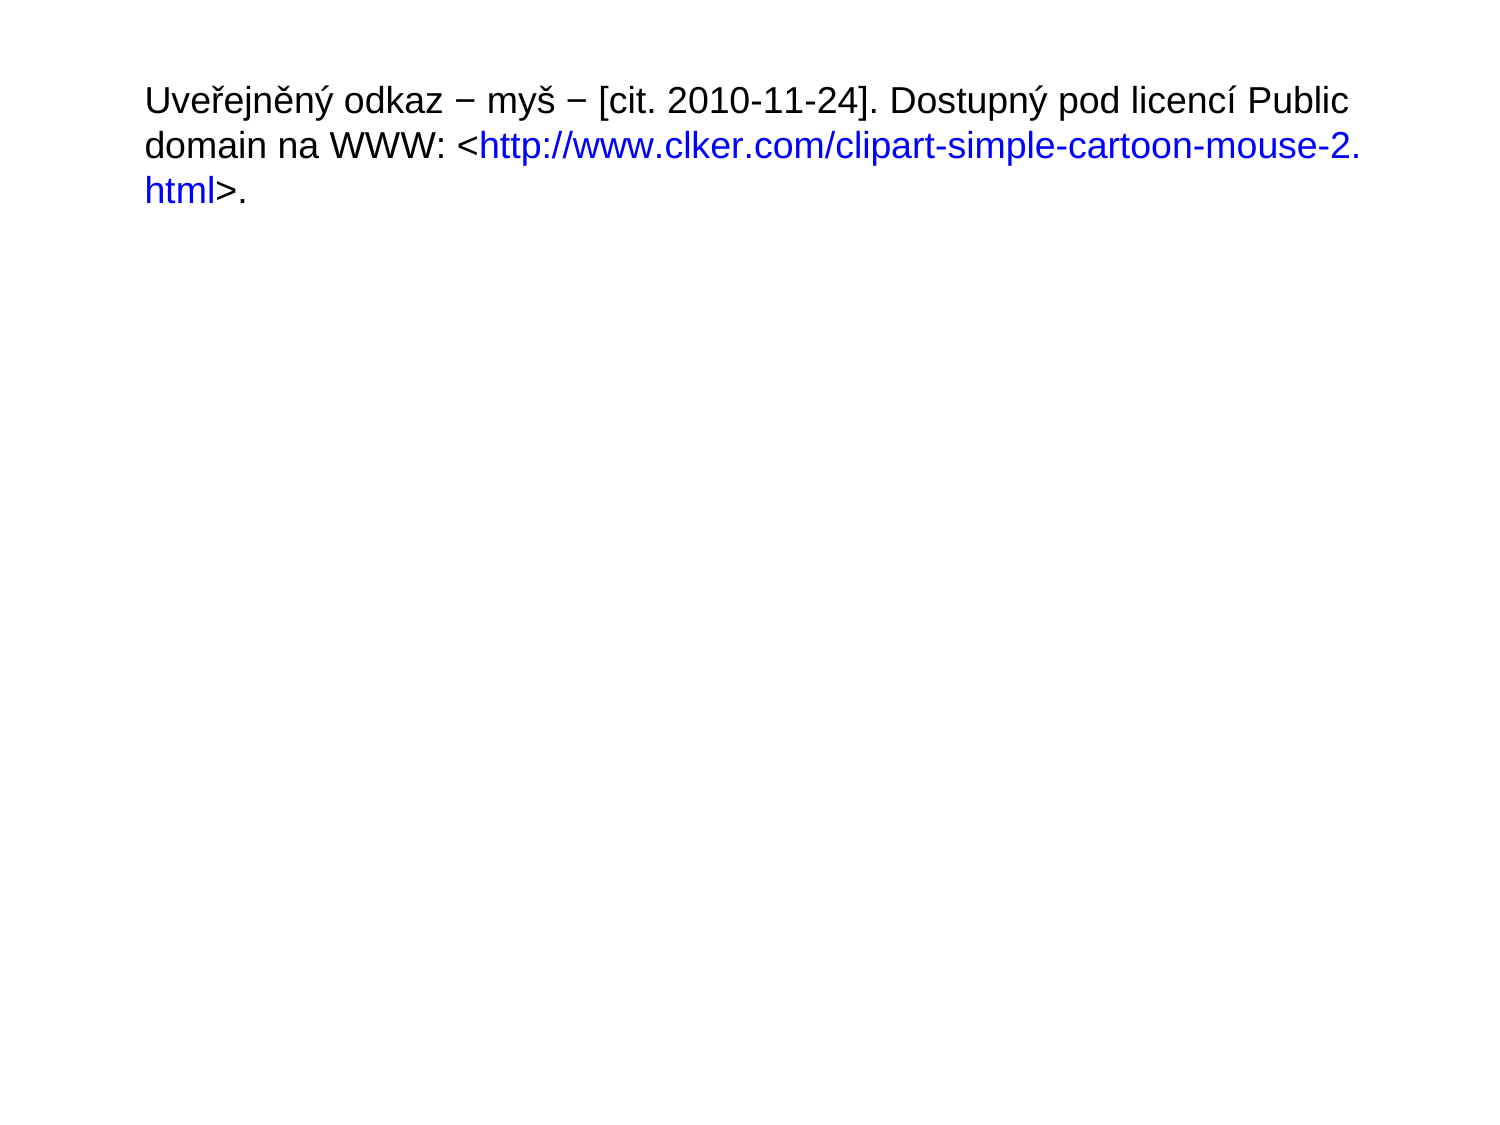

Uveřejněný odkaz − myš − [cit. 2010-11-24]. Dostupný pod licencí Public domain na WWW: <http://www.clker.com/clipart-simple-cartoon-mouse-2.html>.